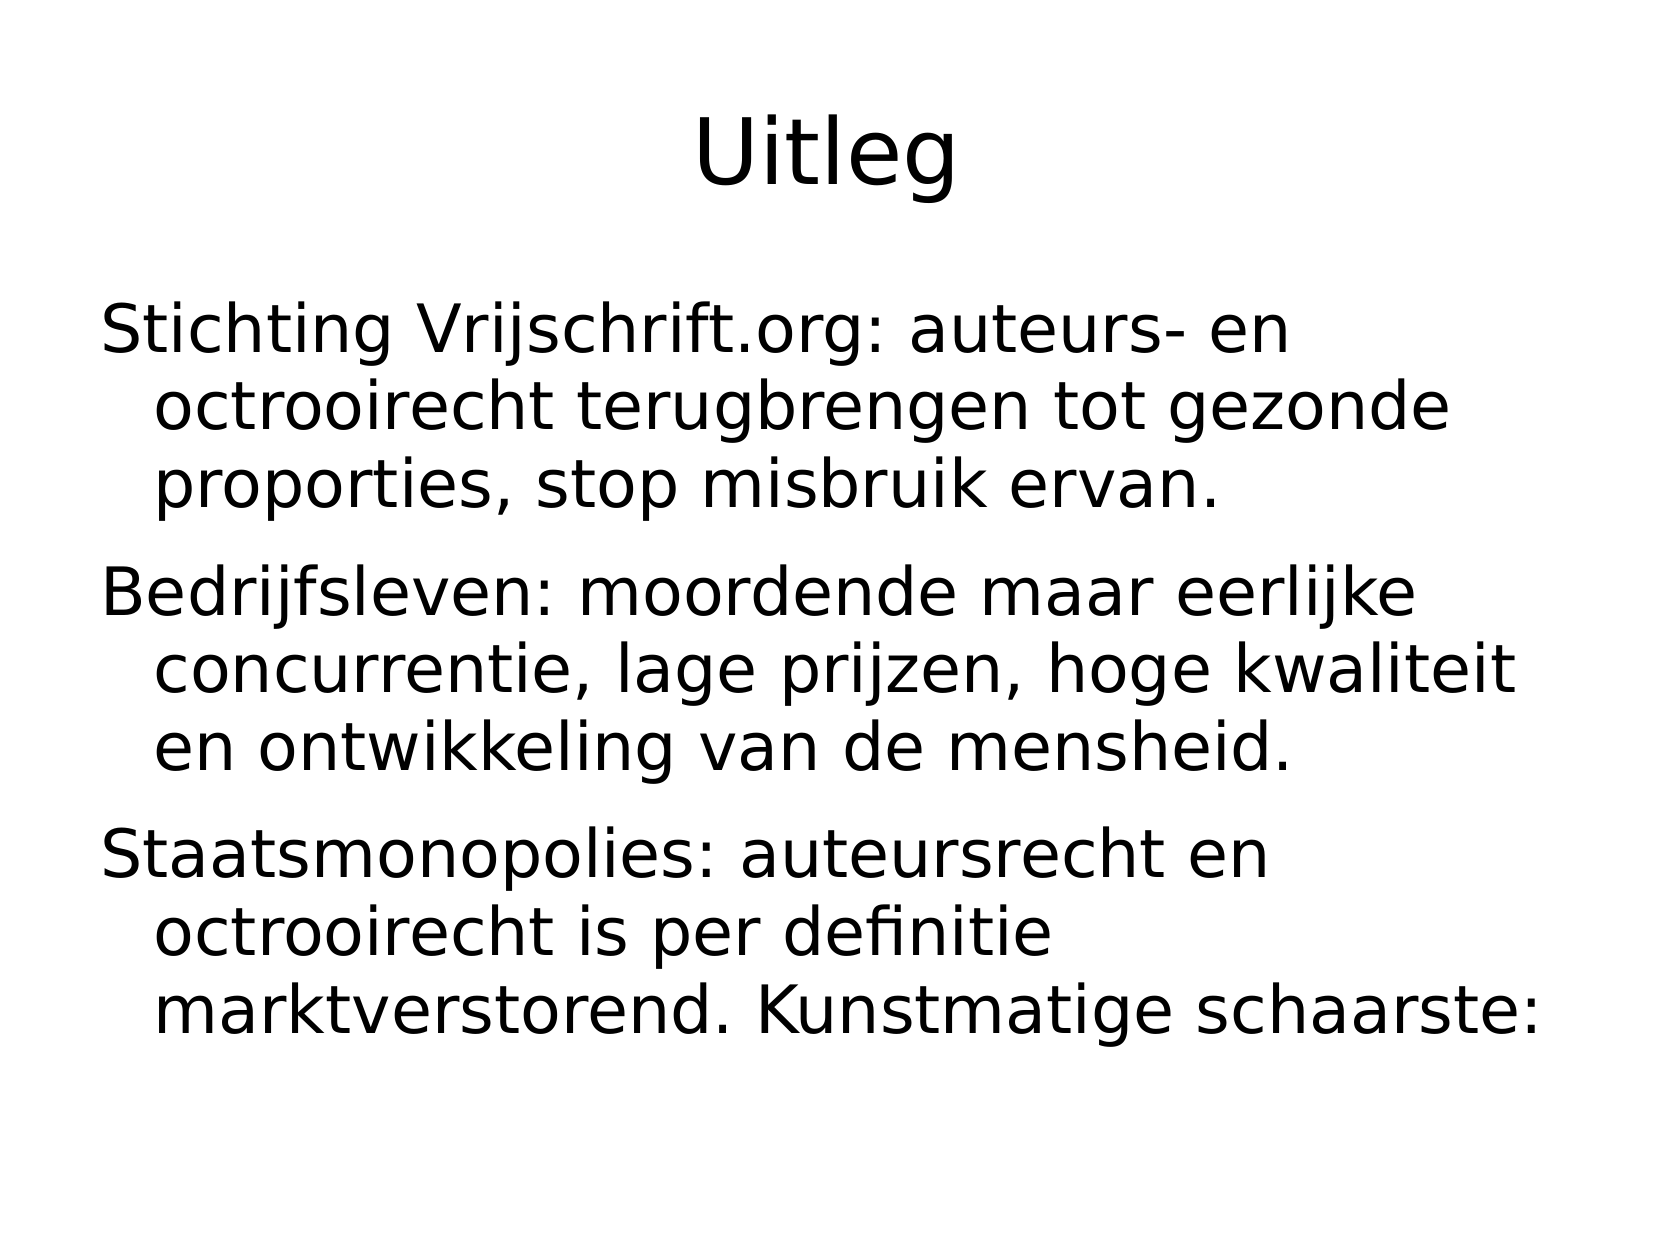

# Uitleg
Stichting Vrijschrift.org: auteurs- en octrooirecht terugbrengen tot gezonde proporties, stop misbruik ervan.
Bedrijfsleven: moordende maar eerlijke concurrentie, lage prijzen, hoge kwaliteit en ontwikkeling van de mensheid.
Staatsmonopolies: auteursrecht en octrooirecht is per definitie marktverstorend. Kunstmatige schaarste: